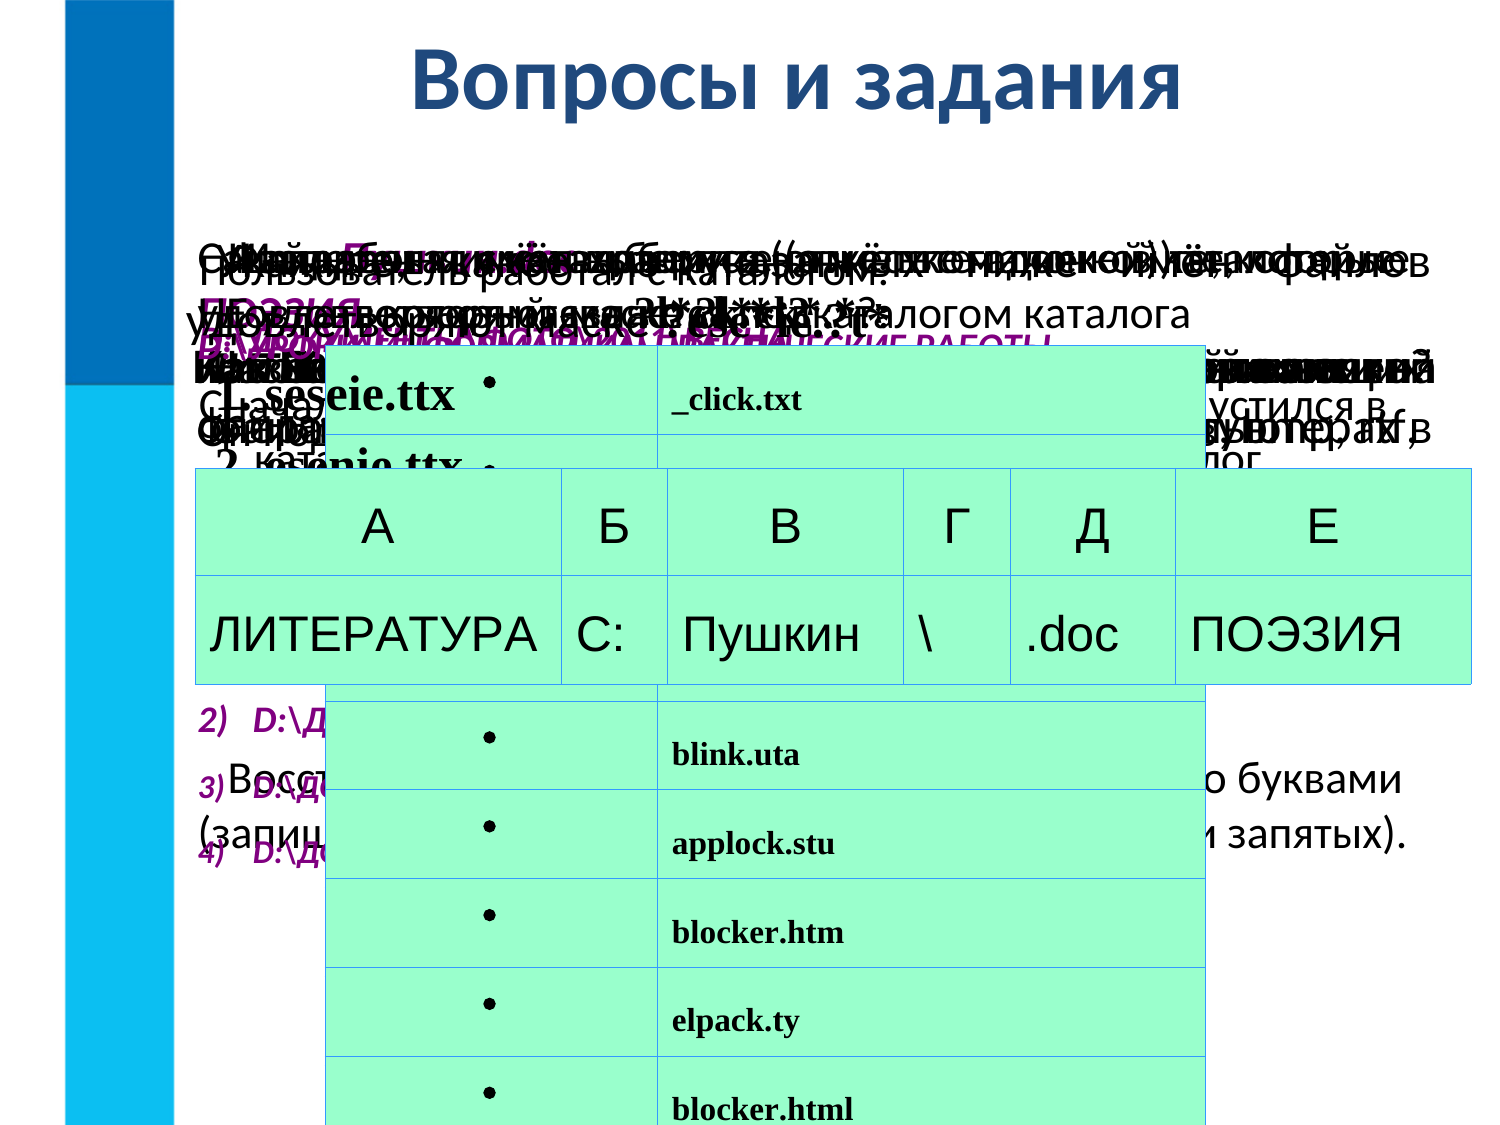

Вопросы и задания
Укажите, какое из указанных ниже имён файлов удовлетворяют маске ?ese*ie.?t*
 seseie.ttx
 esenie.ttx
 eseie.xt
 sesenie.txt
Файл Пушкин.doc хранится на жёстком диске в каталоге ПОЭЗИЯ, который является подкаталогом каталога ЛИТЕРАТУРА. В таблице приведены фрагменты полного имени файла:
Саша работал с каталогом:
D:\УРОКИ\ИНФОРМАТИКА\ПРАКТИЧЕСКИЕ РАБОТЫ.
Он поднялся на два уровня вверх, затем спустился в подкаталог АЛГЕБРА и создал в нём файл Квур.txt. Каково полное имя файла, который создал Саша?
Из перечня имён выберите (отметьте галочкой) те, которые удовлетворяют маске ?l*ck.*t?
Из перечня имён выберите (отметьте галочкой) те, которые НЕ удовлетворяют маске ?l*ck*.*?:
Пользователь работал с каталогом:
D:\ДОКУМЕНТЫ\ФОТО\2011\ВЕСНА.
Сначала он поднялся на три уровня вверх, потом спустился в каталог ЭКЗАМЕН и после этого спустился в каталог ИНФОРМАТИКА. Укажите полный путь для того каталога, в котором оказался пользователь.
 D:\ДОКУМЕНТЫ\ФОТО\ИНФОРМАТИКА
D:\ДОКУМЕНТЫ\ИНФОРМАТИКА\ЭКЗАМЕН
D:\ДОКУМЕНТЫ\ЭКЗАМЕН\ИНФОРМАТИКА
D:\ДОКУМЕНТЫ\ФОТО\2011\ВЕСНА\ЭКЗАМЕН\ИНФОРМАТИКА
Что такое файл?
Каковы основные правила именования файлов в операционной системе, установленной на компьютерах в вашем классе?
Назовите имена известных вам программ, открывающих файлы со следующими расширениями: txt, doc, bmp, rtf, arj.
Назовите логические имена устройств внешней памяти на компьютере, к которому вы имеете доступ.
Что такое каталог?
Какой каталог называют корневым?
Как могут быть организованы файлы во внешней памяти?
Как называется графическое изображение иерархической файловой структуры?
Что такое путь к файлу на диске?
Что такое полное имя файла?
Перечислите основные операции, совершаемые с файлами.
|  | \_click.txt |
| --- | --- |
|  | black.ppt |
|  | lo3ck.sts |
|  | clock.tt |
|  | blink.uta |
|  | applock.stu |
|  | blocker.htm |
|  | elpack.ty |
|  | blocker.html |
|  | click.txt |
| --- | --- |
|  | black.ppt |
|  | lock.sts |
|  | clock.tt |
|  | blink.uta |
|  | applock.stu |
|  | blocker.htm |
|  | elpack.ty |
|  | blocker.html |
| А | Б | В | Г | Д | Е |
| --- | --- | --- | --- | --- | --- |
| ЛИТЕРАТУРА | С: | Пушкин | \ | .doc | ПОЭЗИЯ |
Восстановите полное имя файла и закодируйте его буквами (запишите последовательность букв без пробелов и запятых).